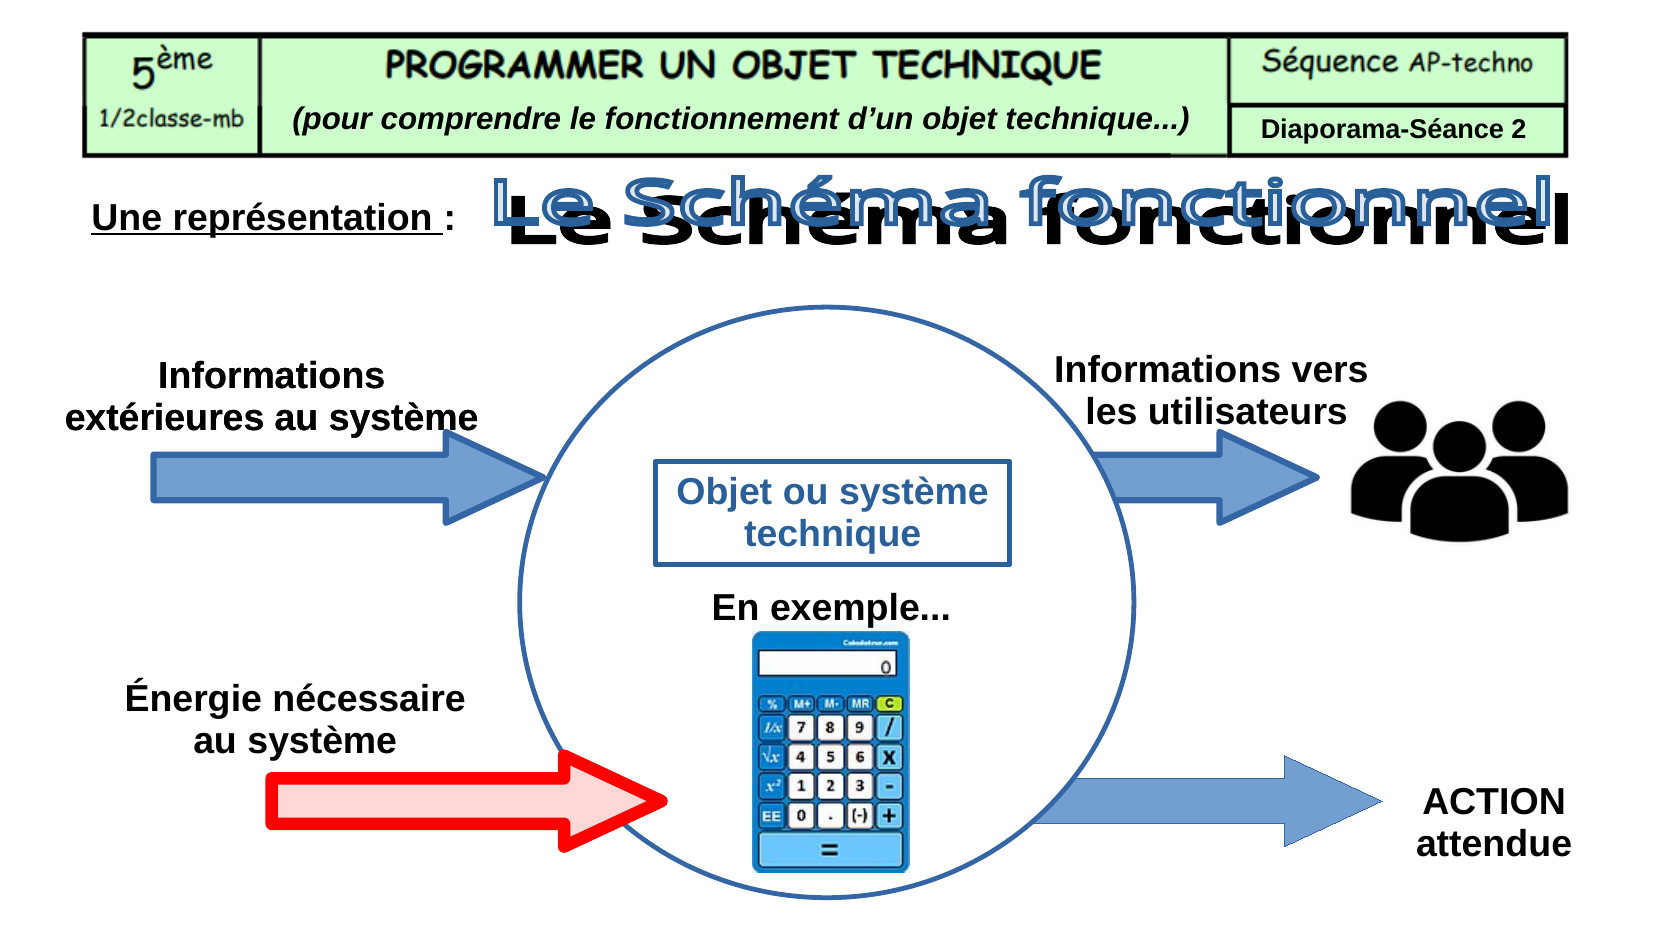

(pour comprendre le fonctionnement d’un objet technique...)
Diaporama-Séance 2
Le Schéma fonctionnel
Une représentation :
Informations vers
les utilisateurs
Informations extérieures au système
Informations extérieures au système
Objet ou système
technique
En exemple...
Énergie nécessaire
au système
ACTION
attendue